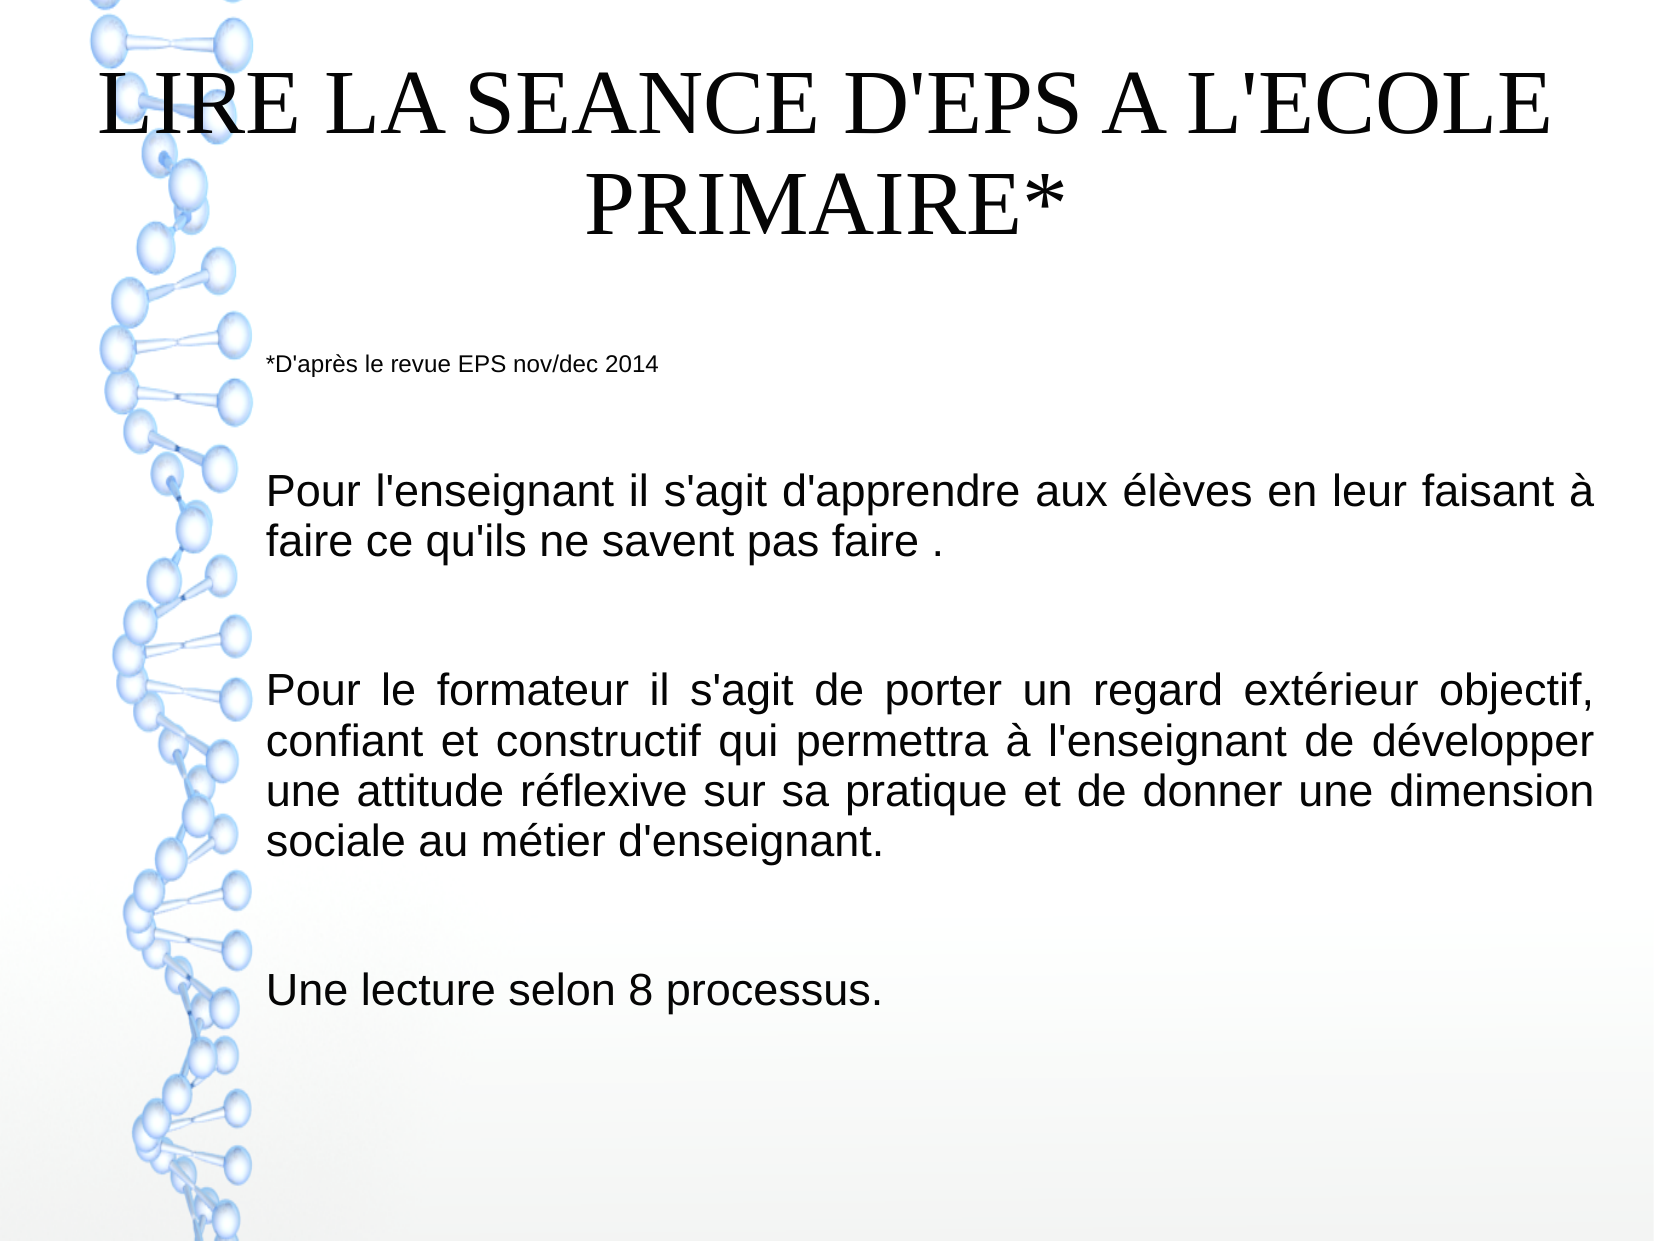

# LIRE LA SEANCE D'EPS A L'ECOLE PRIMAIRE*
*D'après le revue EPS nov/dec 2014
Pour l'enseignant il s'agit d'apprendre aux élèves en leur faisant à faire ce qu'ils ne savent pas faire .
Pour le formateur il s'agit de porter un regard extérieur objectif, confiant et constructif qui permettra à l'enseignant de développer une attitude réflexive sur sa pratique et de donner une dimension sociale au métier d'enseignant.
Une lecture selon 8 processus.